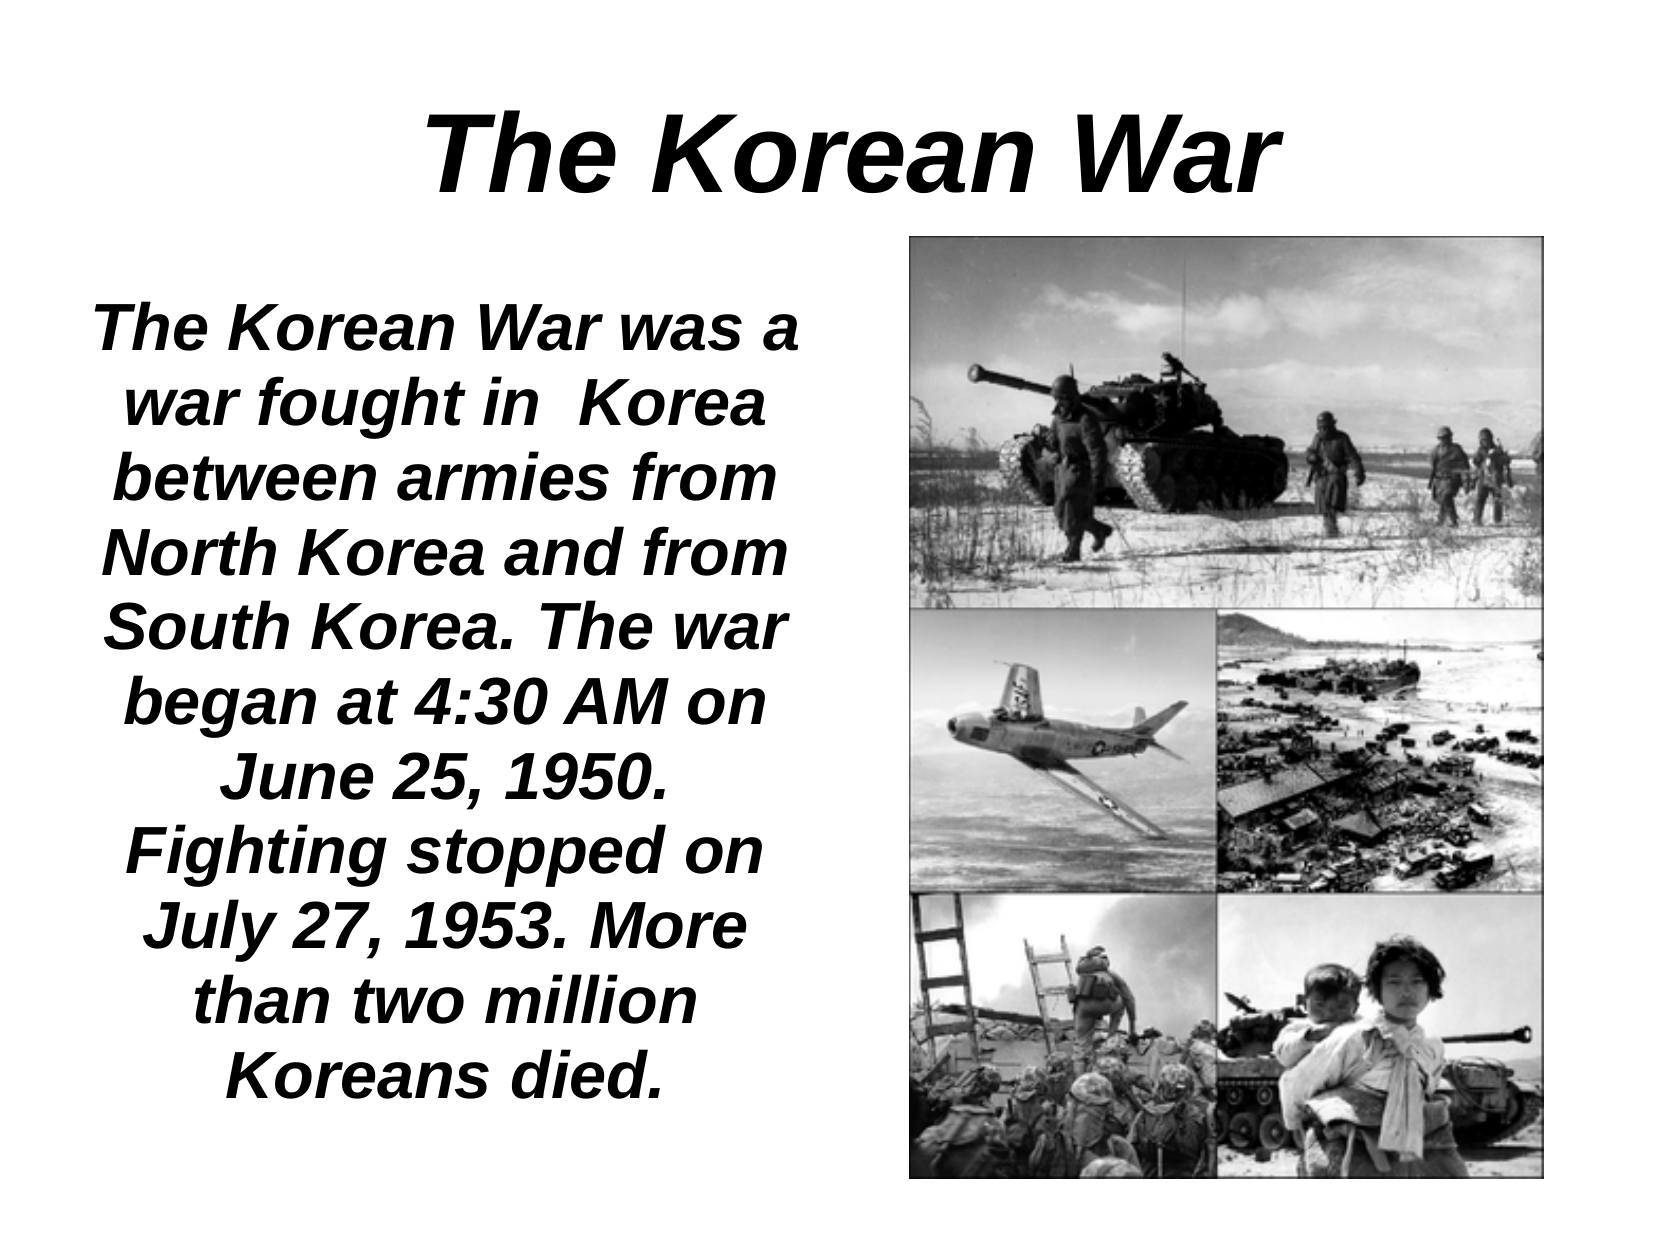

The Korean War
# The Korean War was a war fought in Korea between armies from North Korea and from South Korea. The war began at 4:30 AM on June 25, 1950. Fighting stopped on July 27, 1953. More than two million Koreans died.